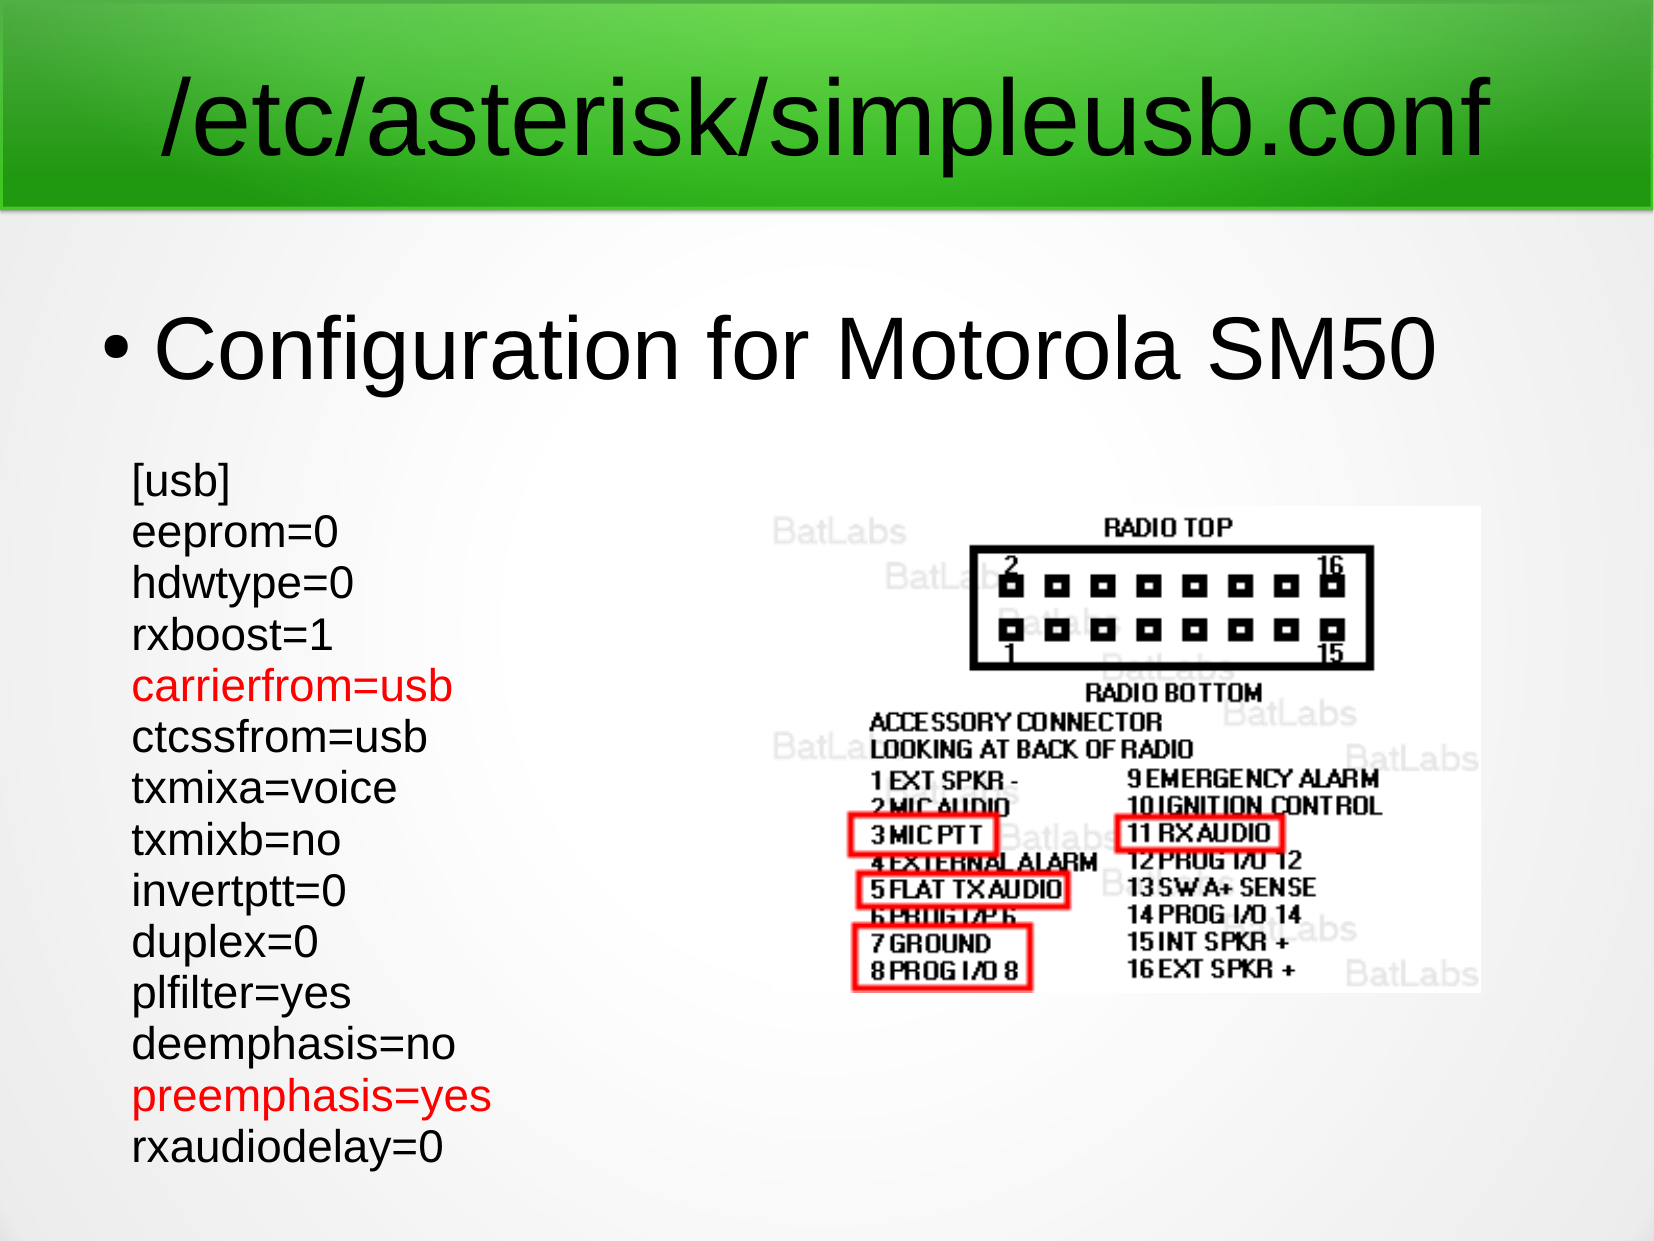

# /etc/asterisk/simpleusb.conf
Configuration for Motorola SM50
[usb]
eeprom=0
hdwtype=0
rxboost=1
carrierfrom=usb
ctcssfrom=usb
txmixa=voice
txmixb=no
invertptt=0
duplex=0
plfilter=yes
deemphasis=no
preemphasis=yes
rxaudiodelay=0